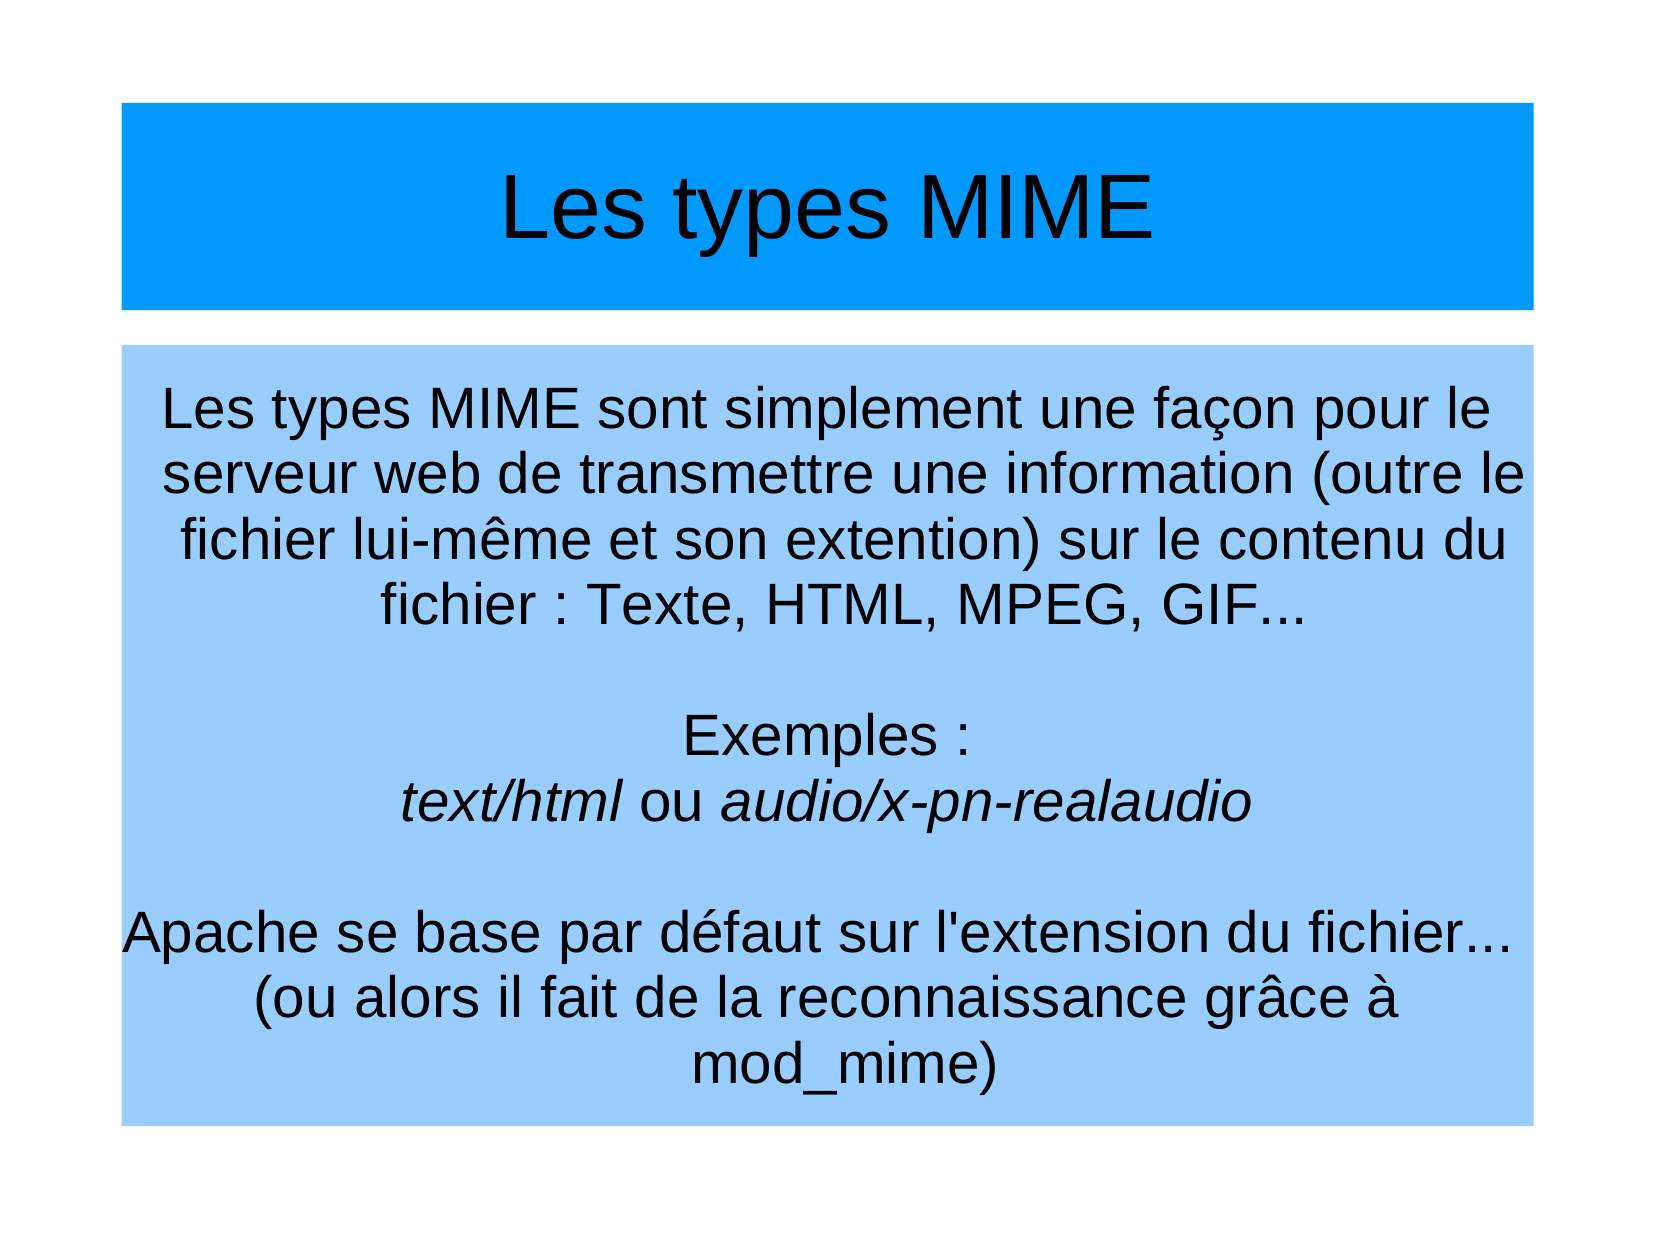

# Les types MIME
Les types MIME sont simplement une façon pour le serveur web de transmettre une information (outre le fichier lui-même et son extention) sur le contenu du fichier : Texte, HTML, MPEG, GIF...
Exemples :
text/html ou audio/x-pn-realaudio
Apache se base par défaut sur l'extension du fichier...
(ou alors il fait de la reconnaissance grâce à mod_mime)